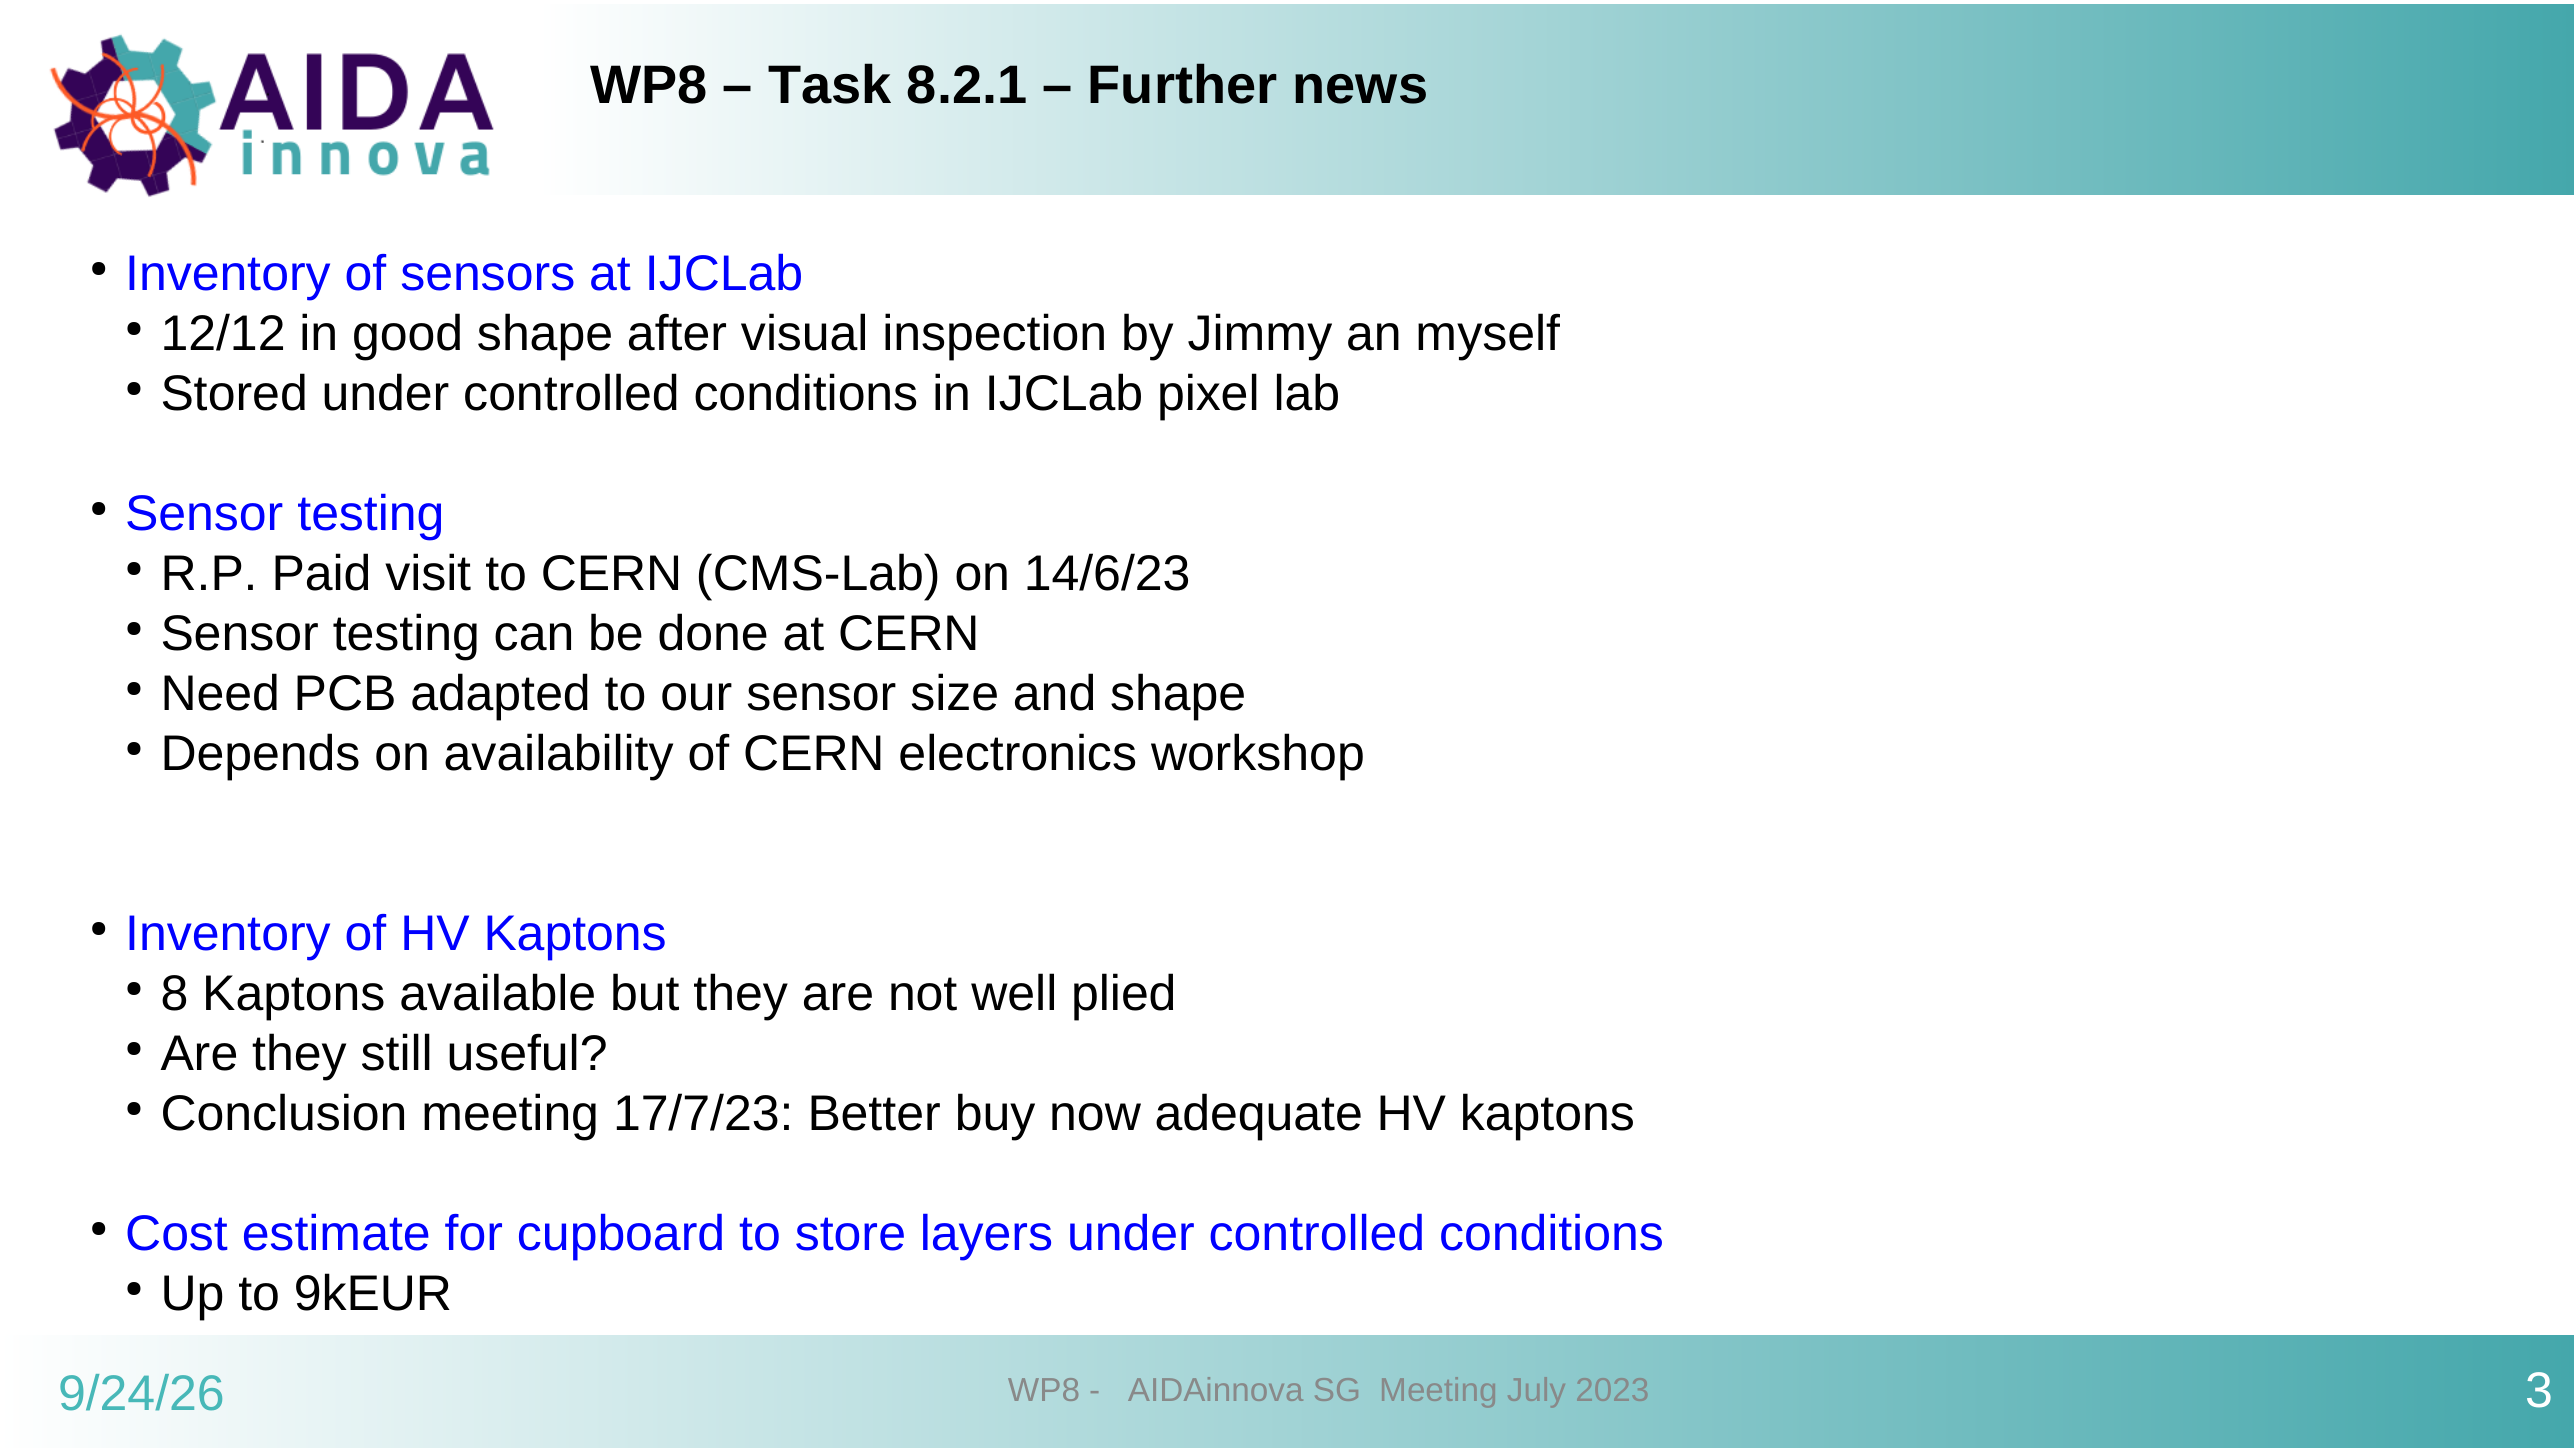

WP8 – Task 8.2.1 – Further news
Inventory of sensors at IJCLab
12/12 in good shape after visual inspection by Jimmy an myself
Stored under controlled conditions in IJCLab pixel lab
Sensor testing
R.P. Paid visit to CERN (CMS-Lab) on 14/6/23
Sensor testing can be done at CERN
Need PCB adapted to our sensor size and shape
Depends on availability of CERN electronics workshop
Inventory of HV Kaptons
8 Kaptons available but they are not well plied
Are they still useful?
Conclusion meeting 17/7/23: Better buy now adequate HV kaptons
Cost estimate for cupboard to store layers under controlled conditions
Up to 9kEUR